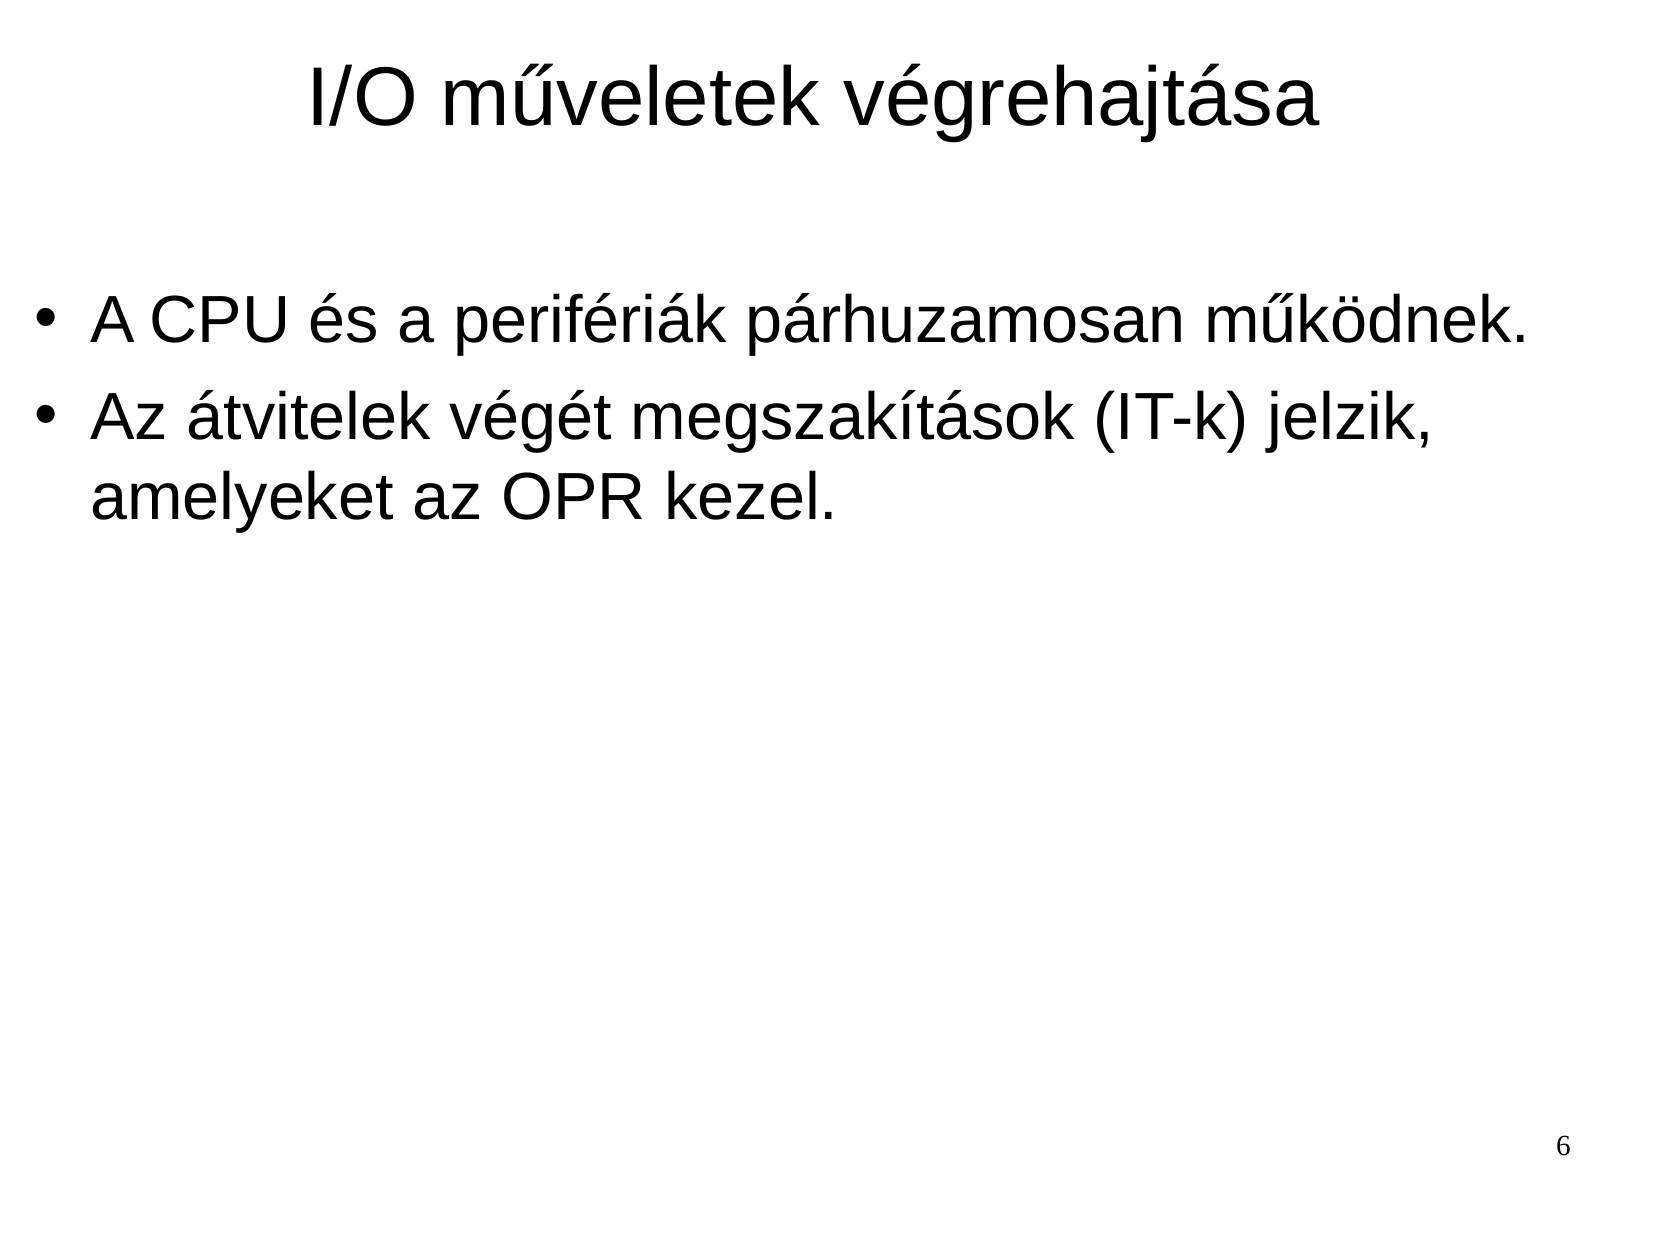

# I/O műveletek végrehajtása
A CPU és a perifériák párhuzamosan működnek.
Az átvitelek végét megszakítások (IT-k) jelzik, amelyeket az OPR kezel.
6